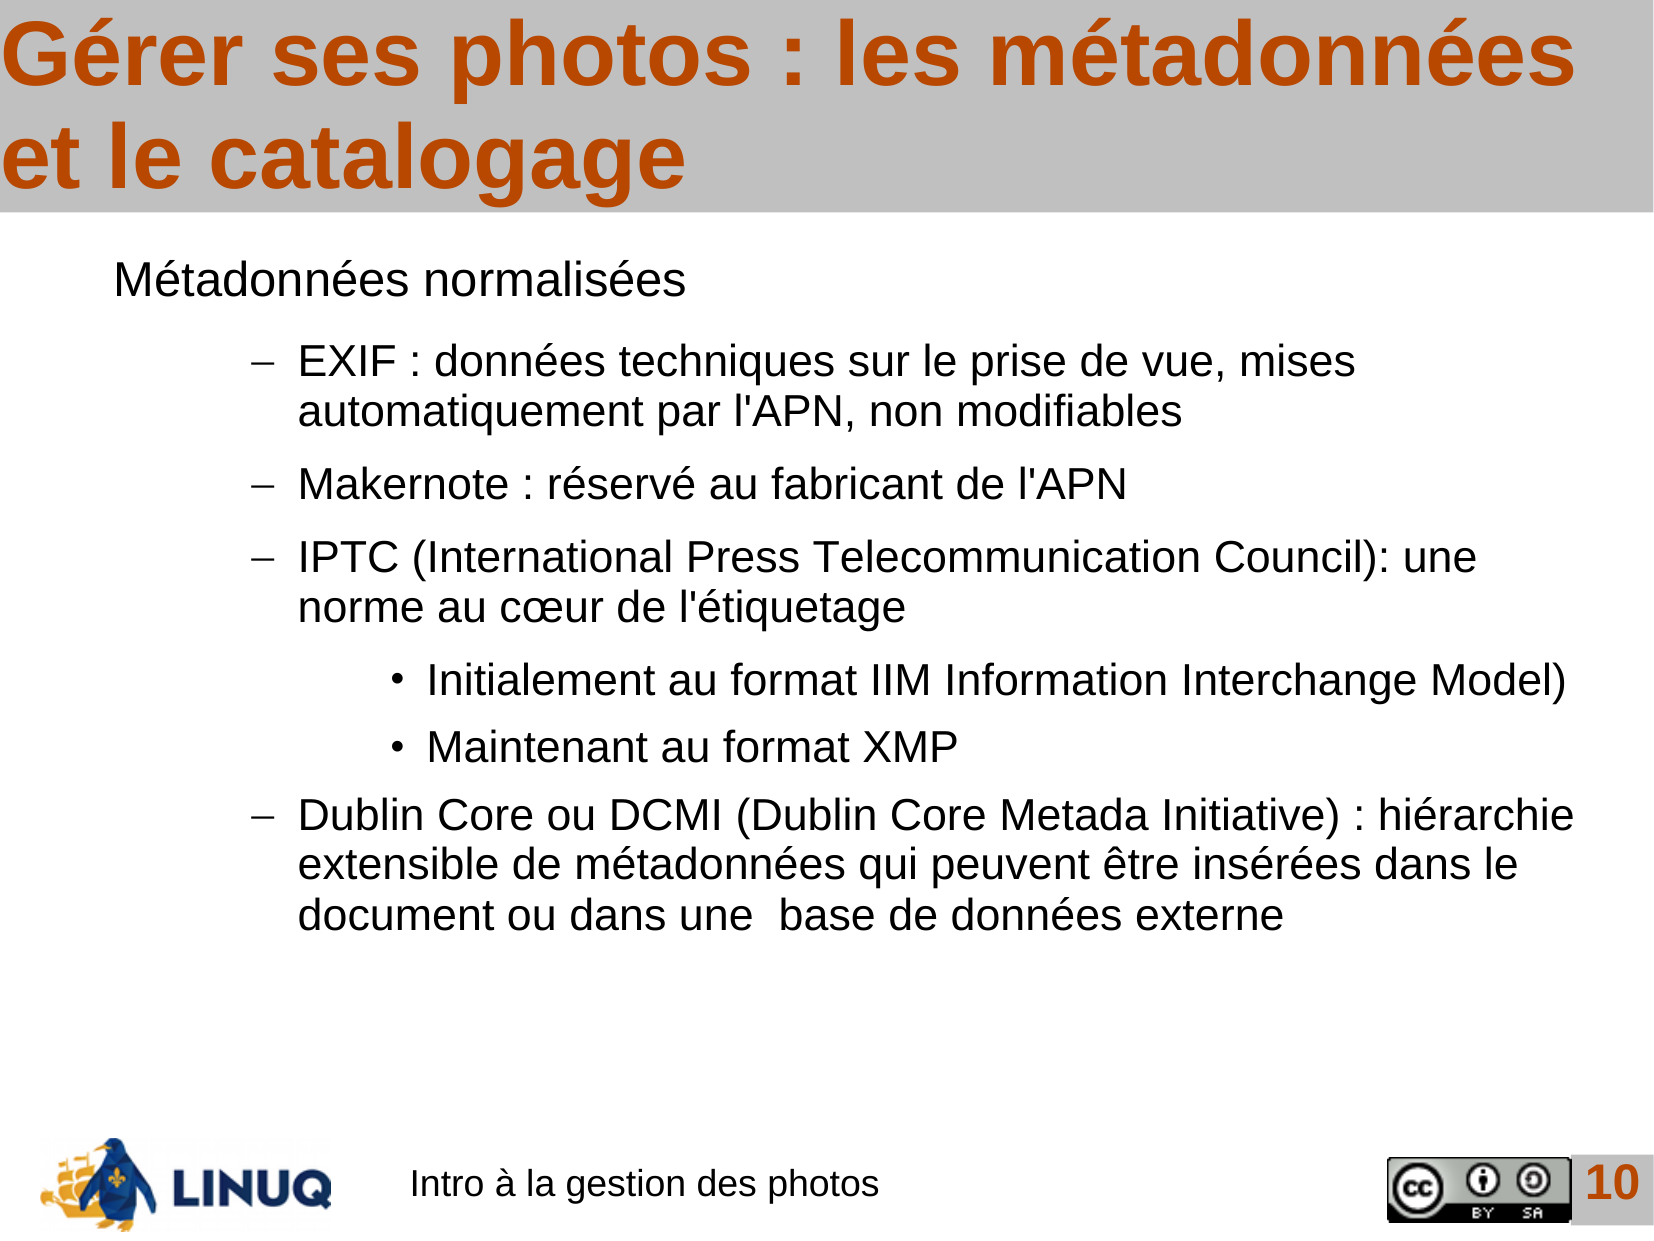

# Gérer ses photos : les métadonnées et le catalogage
Métadonnées normalisées
EXIF : données techniques sur le prise de vue, mises automatiquement par l'APN, non modifiables
Makernote : réservé au fabricant de l'APN
IPTC (International Press Telecommunication Council): une norme au cœur de l'étiquetage
Initialement au format IIM Information Interchange Model)
Maintenant au format XMP
Dublin Core ou DCMI (Dublin Core Metada Initiative) : hiérarchie extensible de métadonnées qui peuvent être insérées dans le document ou dans une base de données externe
10